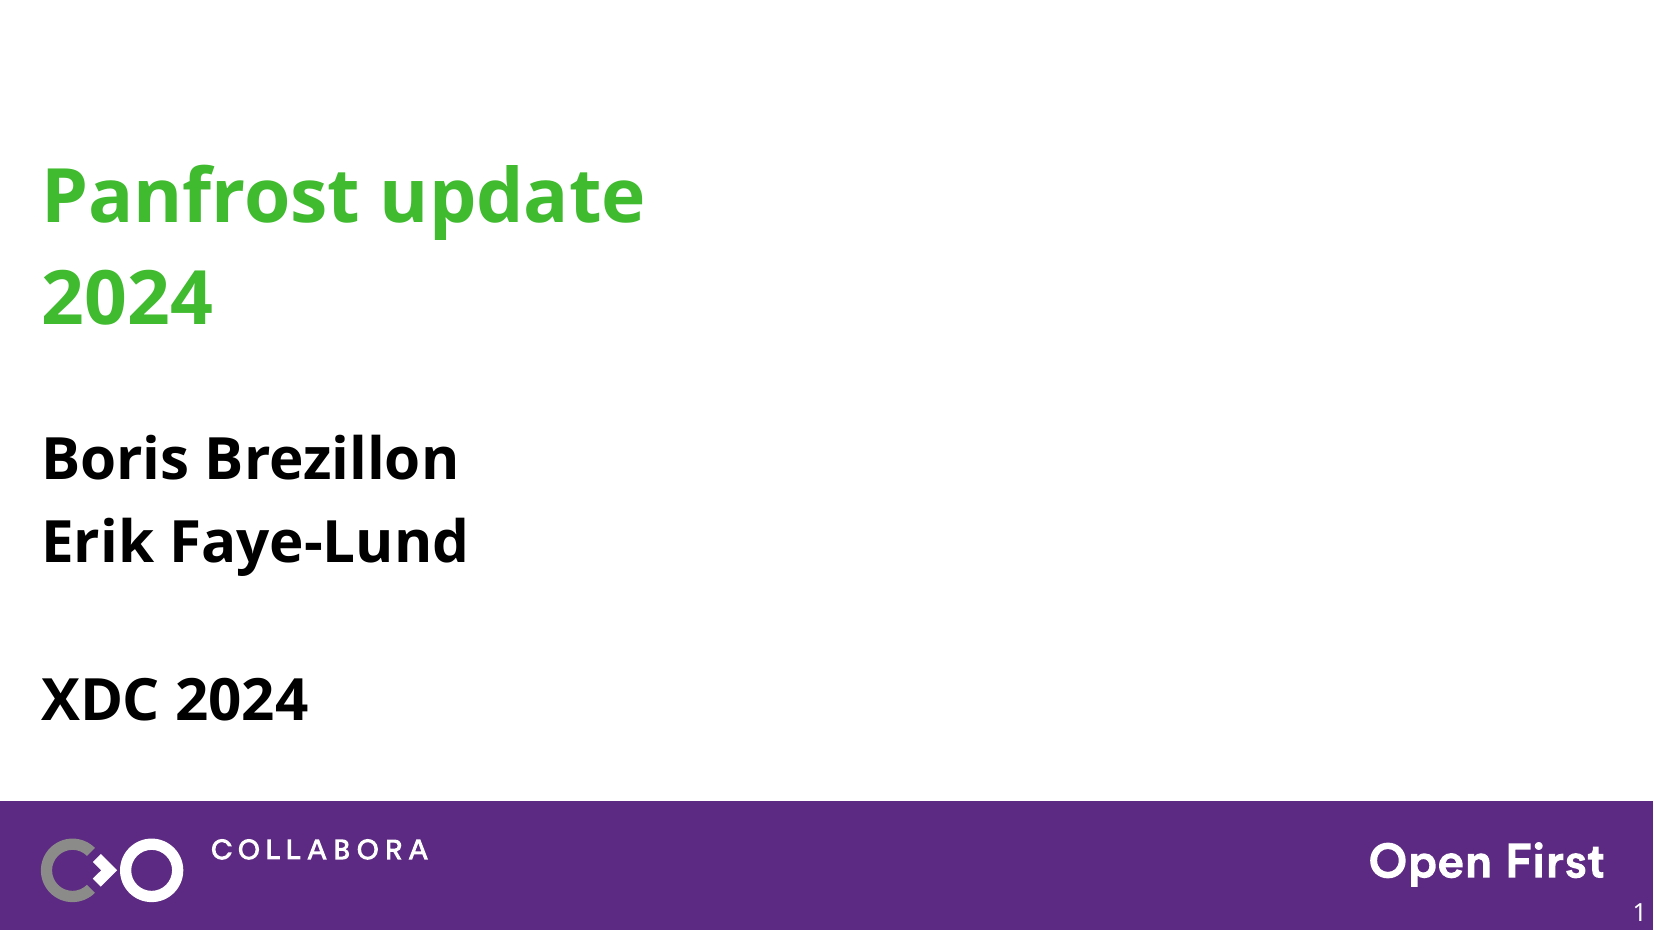

# Panfrost update 2024
Boris Brezillon
Erik Faye-Lund
XDC 2024